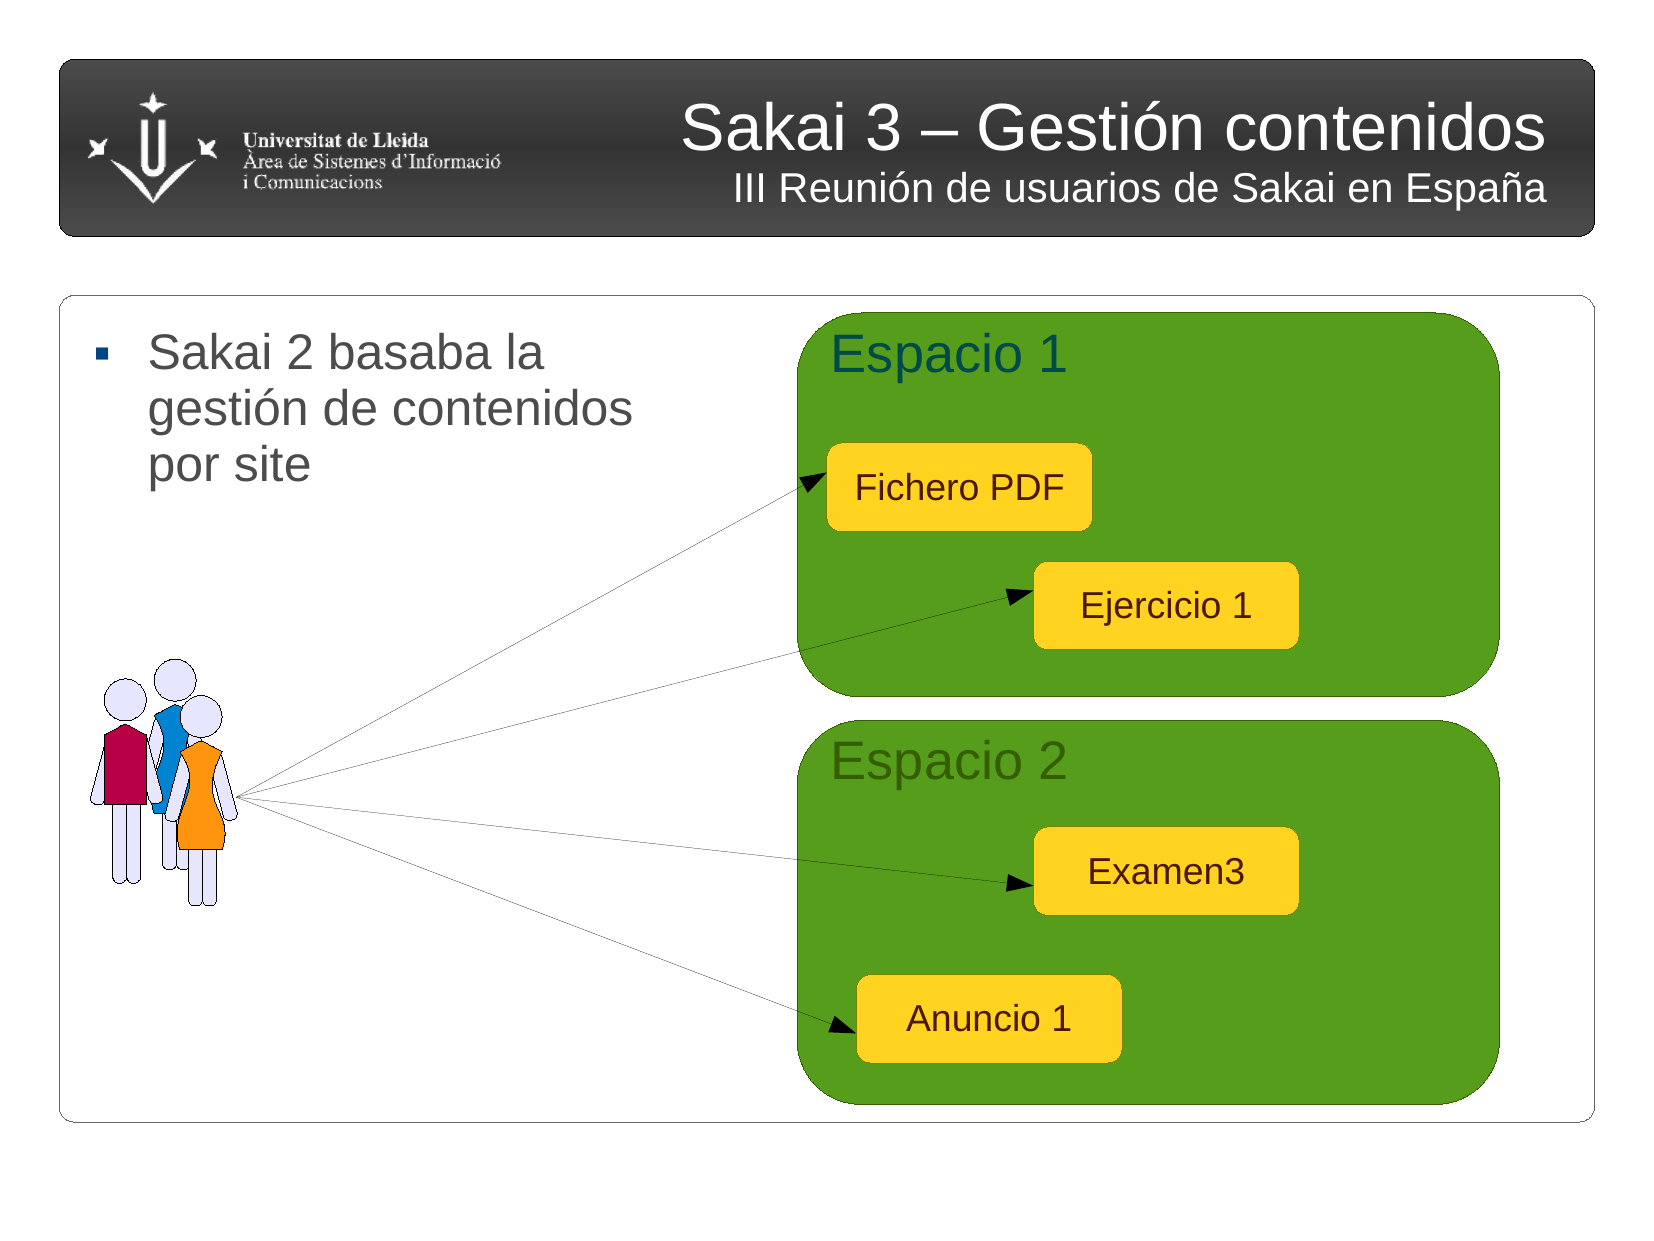

# Sakai 3 – Gestión contenidos III Reunión de usuarios de Sakai en España
Espacio 1
Sakai 2 basaba la gestión de contenidos por site
PDF
Fichero PDF
Ejercicio 1
Espacio 2
Examen3
Anuncio 1